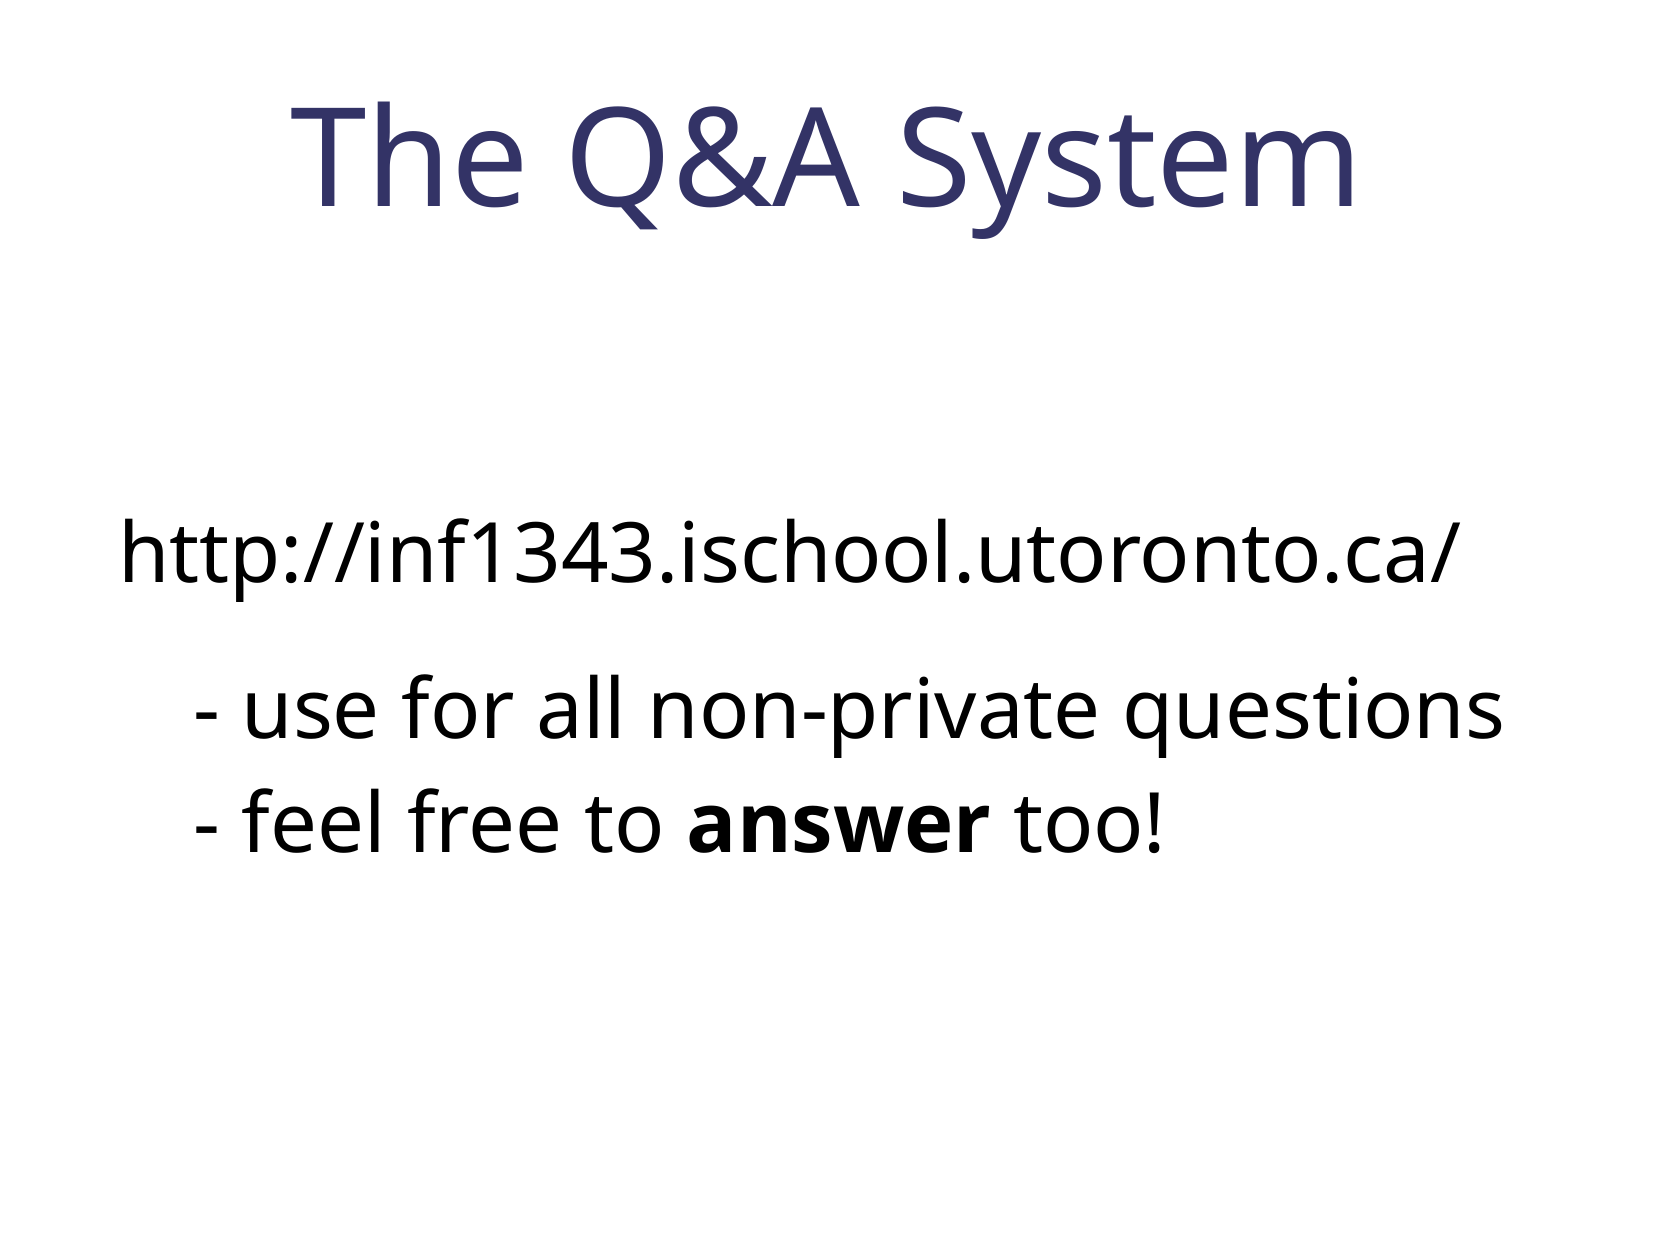

# The Q&A System
http://inf1343.ischool.utoronto.ca/
	- use for all non-private questions
	- feel free to answer too!